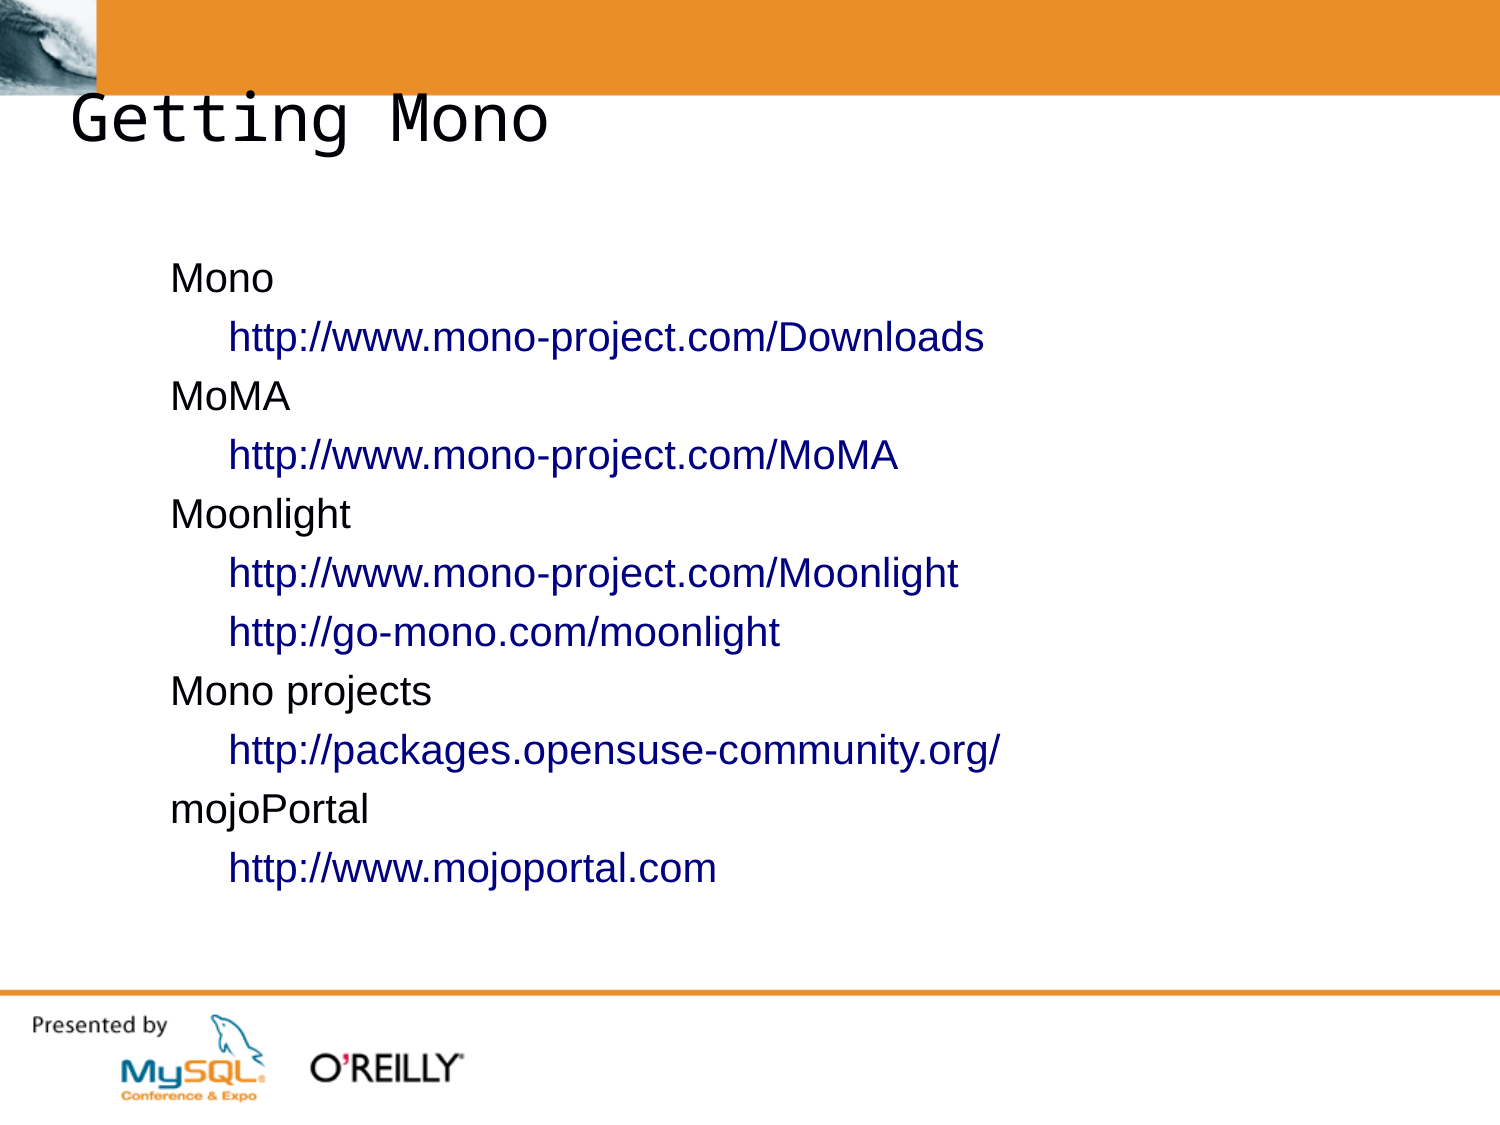

# Getting Mono
Mono
http://www.mono-project.com/Downloads
MoMA
http://www.mono-project.com/MoMA
Moonlight
http://www.mono-project.com/Moonlight
http://go-mono.com/moonlight
Mono projects
http://packages.opensuse-community.org/
mojoPortal
http://www.mojoportal.com